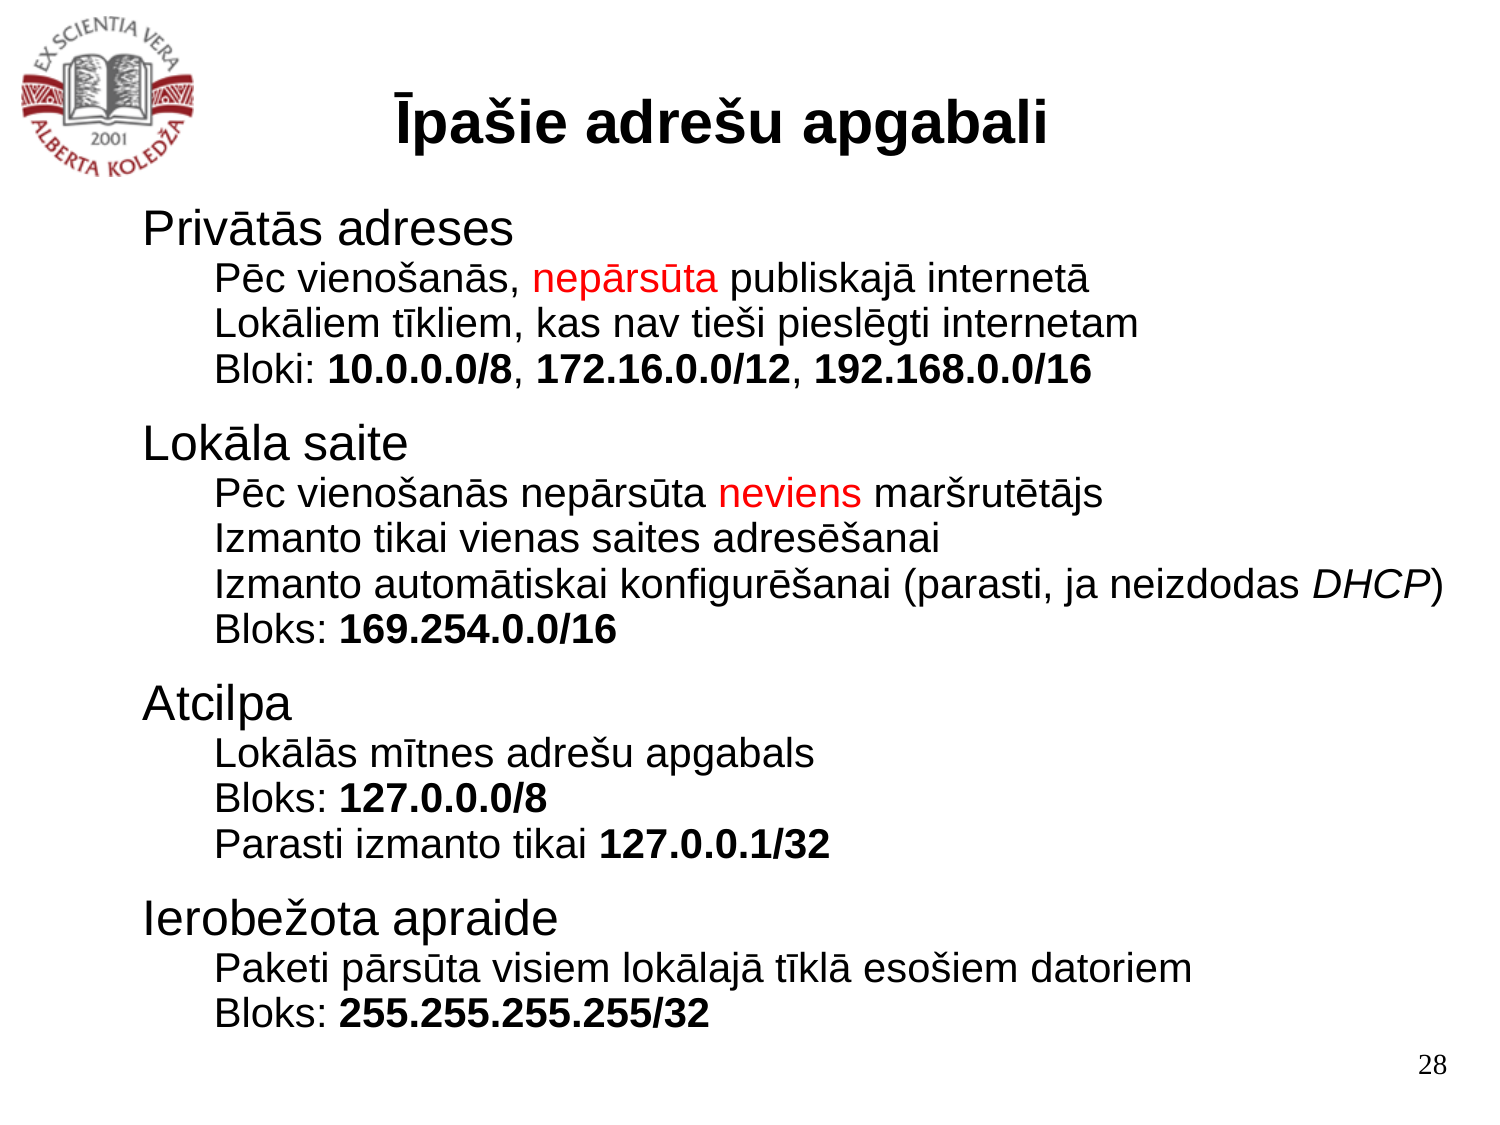

# Īpašie adrešu apgabali
Privātās adreses
Pēc vienošanās, nepārsūta publiskajā internetā
Lokāliem tīkliem, kas nav tieši pieslēgti internetam
Bloki: 10.0.0.0/8, 172.16.0.0/12, 192.168.0.0/16
Lokāla saite
Pēc vienošanās nepārsūta neviens maršrutētājs
Izmanto tikai vienas saites adresēšanai
Izmanto automātiskai konfigurēšanai (parasti, ja neizdodas DHCP)
Bloks: 169.254.0.0/16
Atcilpa
Lokālās mītnes adrešu apgabals
Bloks: 127.0.0.0/8
Parasti izmanto tikai 127.0.0.1/32
Ierobežota apraide
Paketi pārsūta visiem lokālajā tīklā esošiem datoriem
Bloks: 255.255.255.255/32